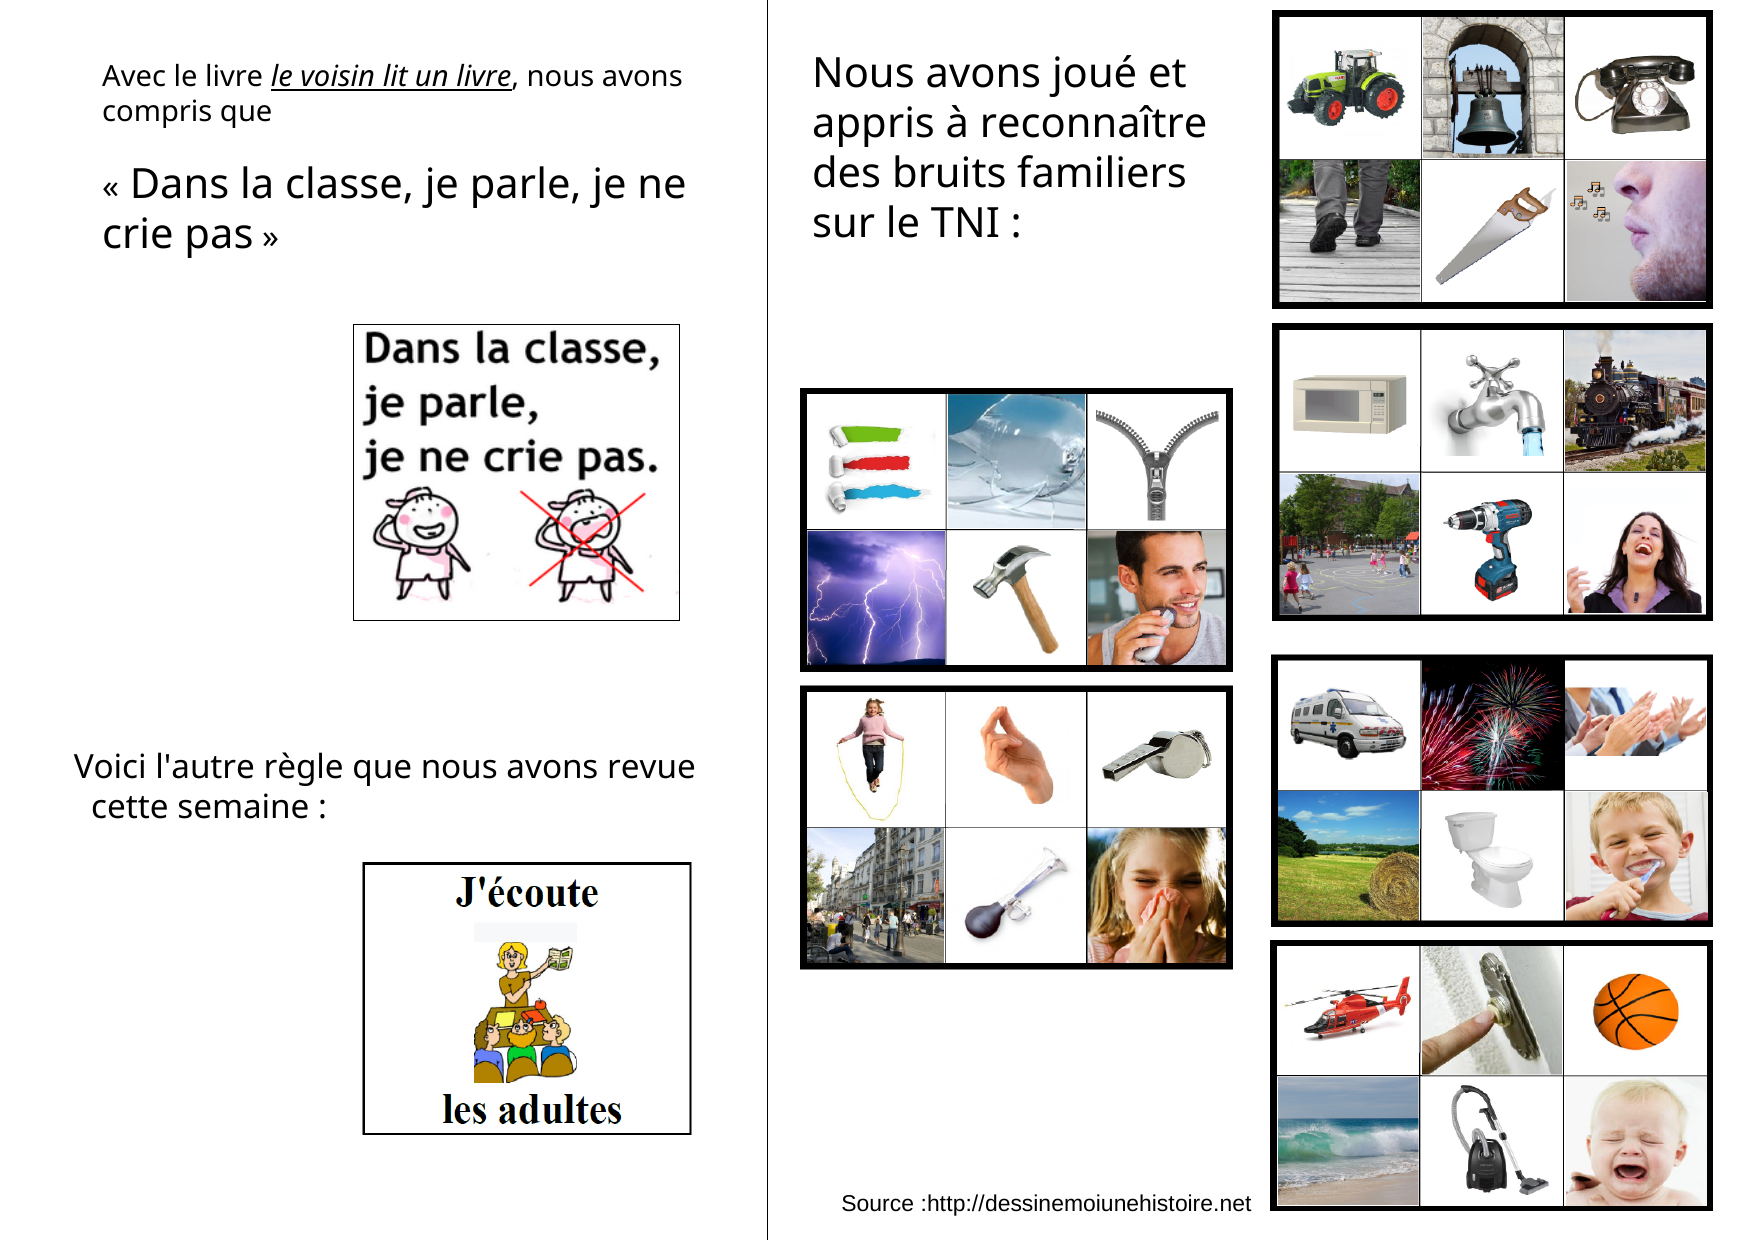

Nous avons joué et appris à reconnaître des bruits familiers sur le TNI :
Avec le livre le voisin lit un livre, nous avons compris que
« Dans la classe, je parle, je ne crie pas »
Voici l'autre règle que nous avons revue
 cette semaine :
Source :http://dessinemoiunehistoire.net